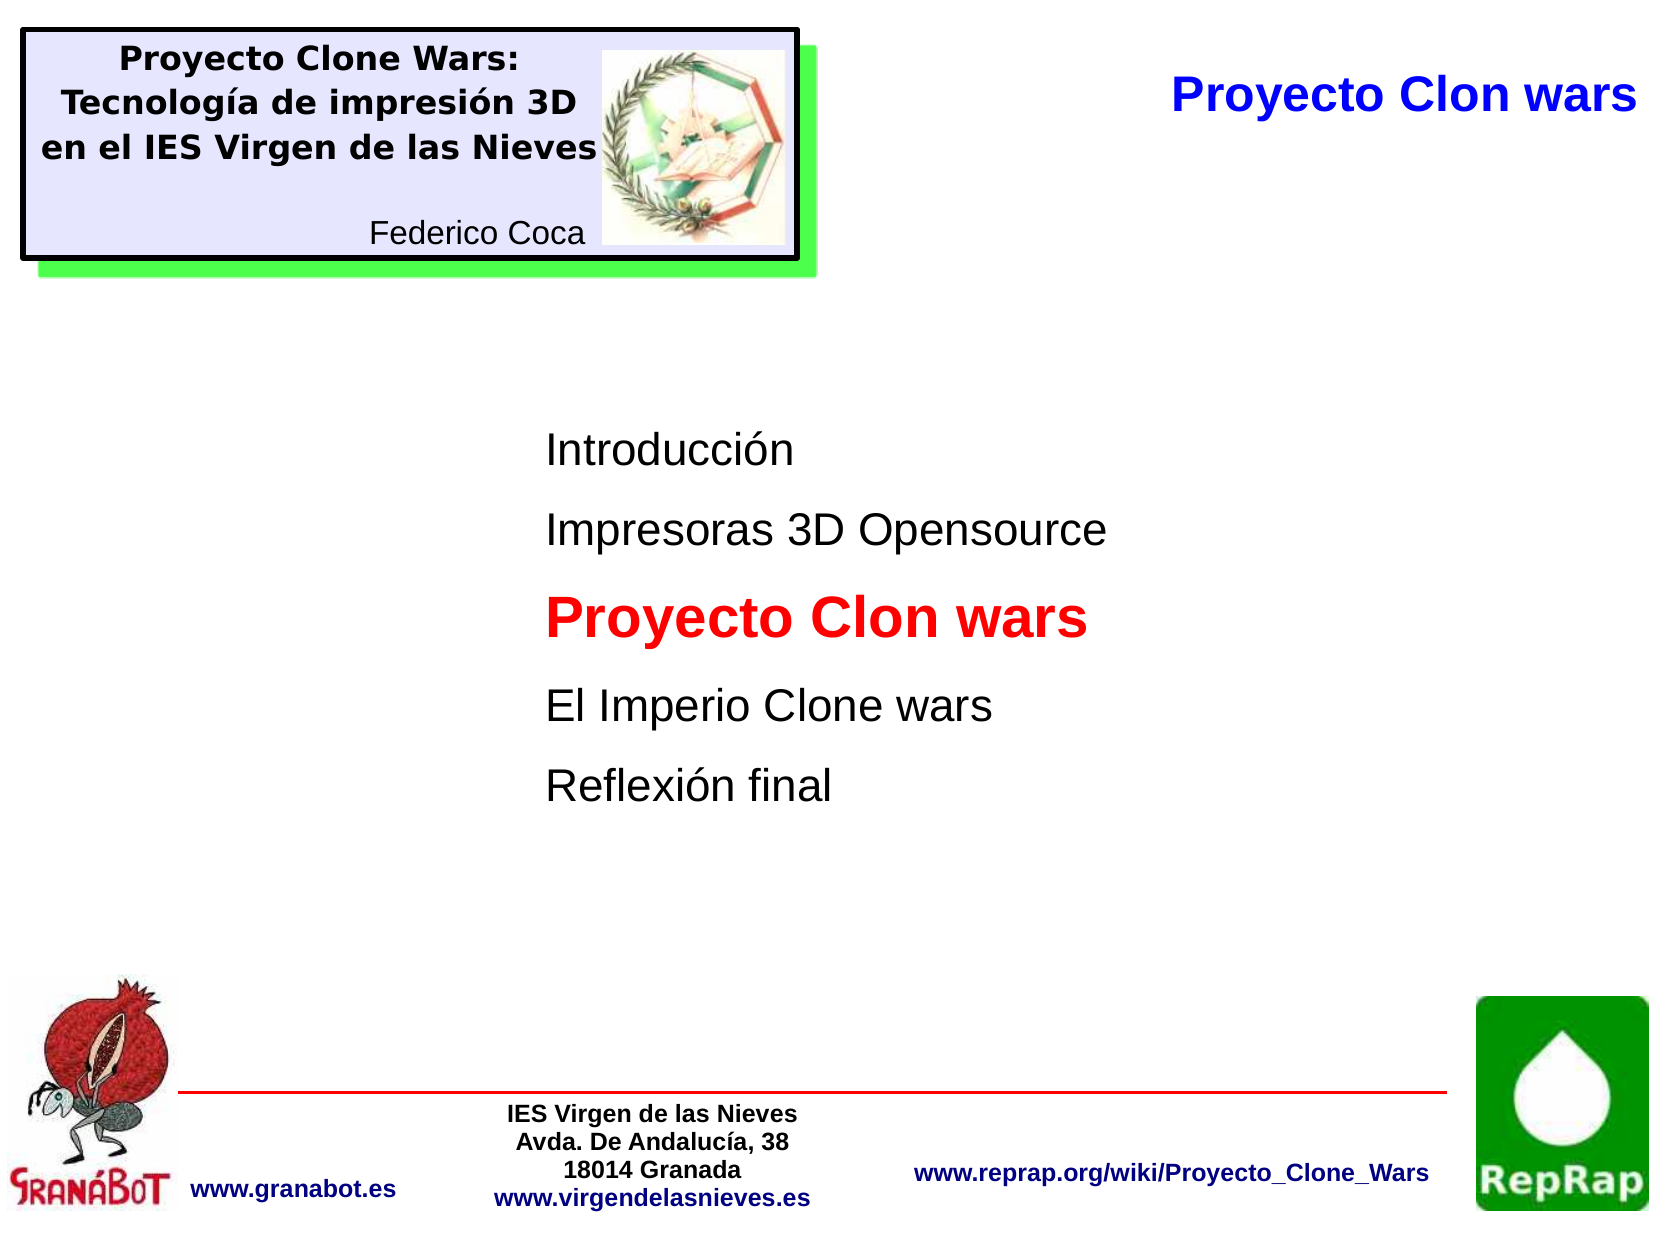

Proyecto Clone Wars:
Tecnología de impresión 3D
en el IES Virgen de las Nieves
Proyecto Clon wars
Federico Coca
Introducción
Impresoras 3D Opensource
Proyecto Clon wars
El Imperio Clone wars
Reflexión final
IES Virgen de las Nieves
Avda. De Andalucía, 38
18014 Granada
www.virgendelasnieves.es
www.reprap.org/wiki/Proyecto_Clone_Wars
www.granabot.es